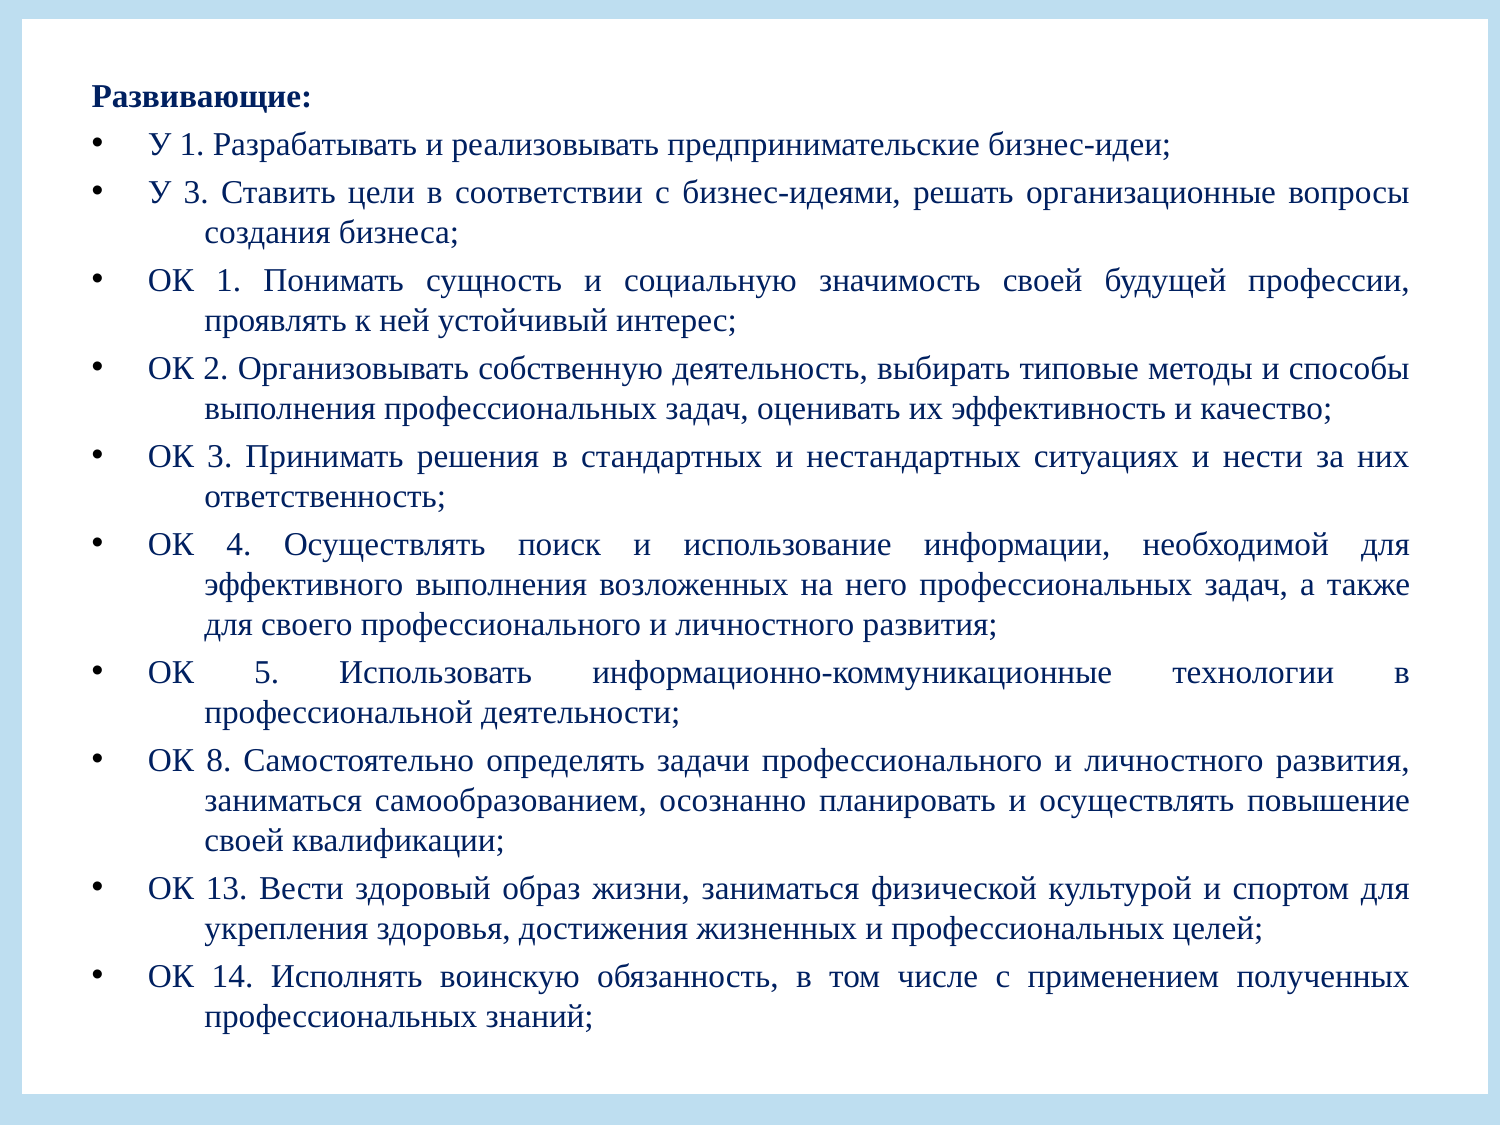

# Развивающие:
У 1. Разрабатывать и реализовывать предпринимательские бизнес-идеи;
У 3. Ставить цели в соответствии с бизнес-идеями, решать организационные вопросы создания бизнеса;
ОК 1. Понимать сущность и социальную значимость своей будущей профессии, проявлять к ней устойчивый интерес;
ОК 2. Организовывать собственную деятельность, выбирать типовые методы и способы выполнения профессиональных задач, оценивать их эффективность и качество;
ОК 3. Принимать решения в стандартных и нестандартных ситуациях и нести за них ответственность;
ОК 4. Осуществлять поиск и использование информации, необходимой для эффективного выполнения возложенных на него профессиональных задач, а также для своего профессионального и личностного развития;
ОК 5. Использовать информационно-коммуникационные технологии в профессиональной деятельности;
ОК 8. Самостоятельно определять задачи профессионального и личностного развития, заниматься самообразованием, осознанно планировать и осуществлять повышение своей квалификации;
ОК 13. Вести здоровый образ жизни, заниматься физической культурой и спортом для укрепления здоровья, достижения жизненных и профессиональных целей;
ОК 14. Исполнять воинскую обязанность, в том числе с применением полученных профессиональных знаний;